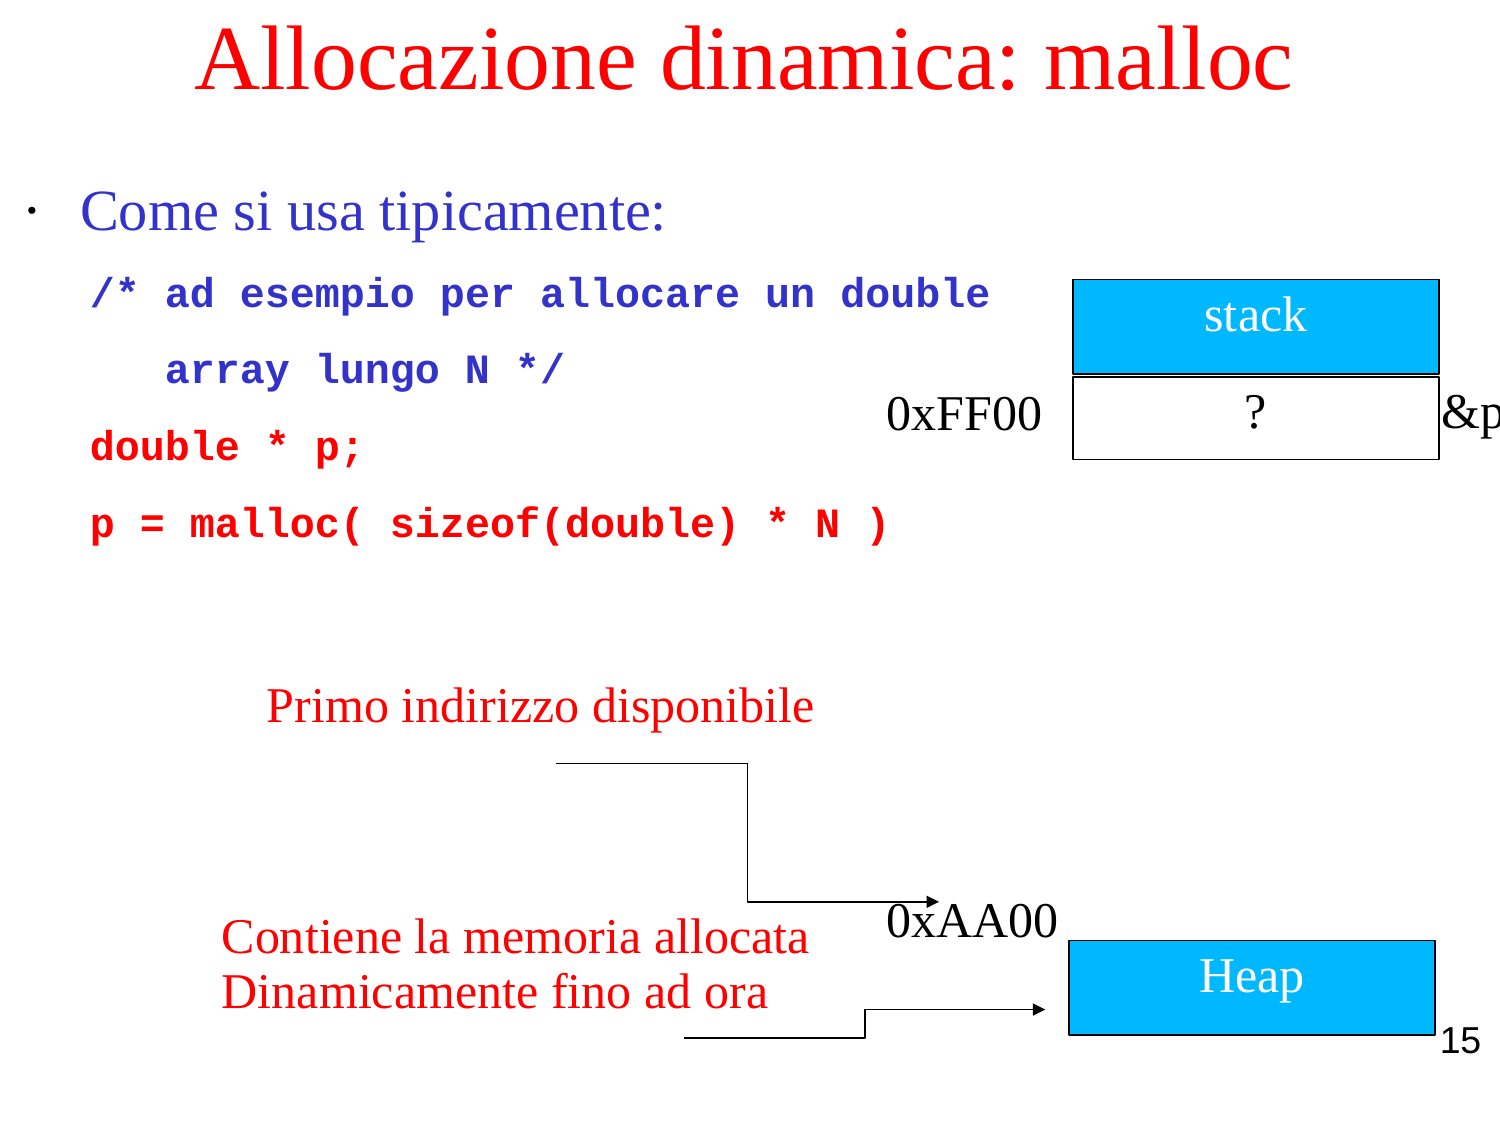

# Allocazione dinamica: malloc
Come si usa tipicamente:
/* ad esempio per allocare un double
 array lungo N */
double * p;
p = malloc( sizeof(double) * N )
stack
?
&p
0xFF00
Primo indirizzo disponibile
0xAA00
Contiene la memoria allocata
Dinamicamente fino ad ora
Heap
15